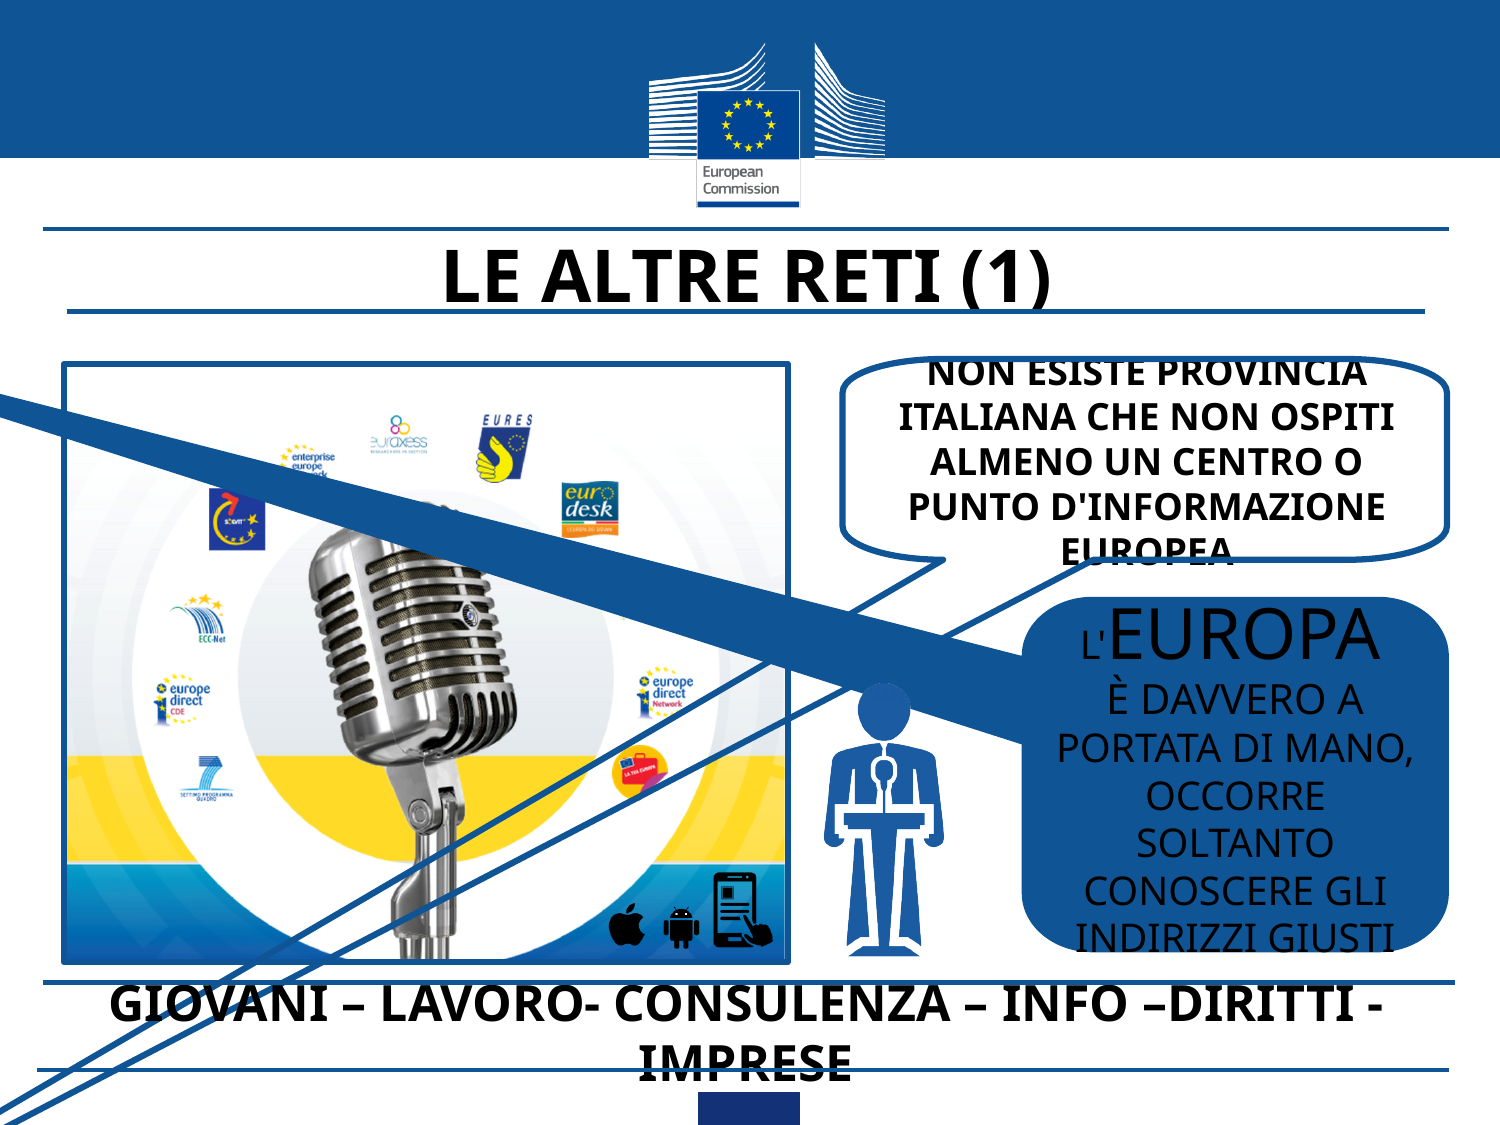

LE ALTRE RETI (1)
NON ESISTE PROVINCIA ITALIANA CHE NON OSPITI ALMENO UN CENTRO O PUNTO D'INFORMAZIONE EUROPEA
L'EUROPA
È DAVVERO A PORTATA DI MANO, OCCORRE SOLTANTO CONOSCERE GLI INDIRIZZI GIUSTI
GIOVANI – LAVORO- CONSULENZA – INFO –DIRITTI -IMPRESE